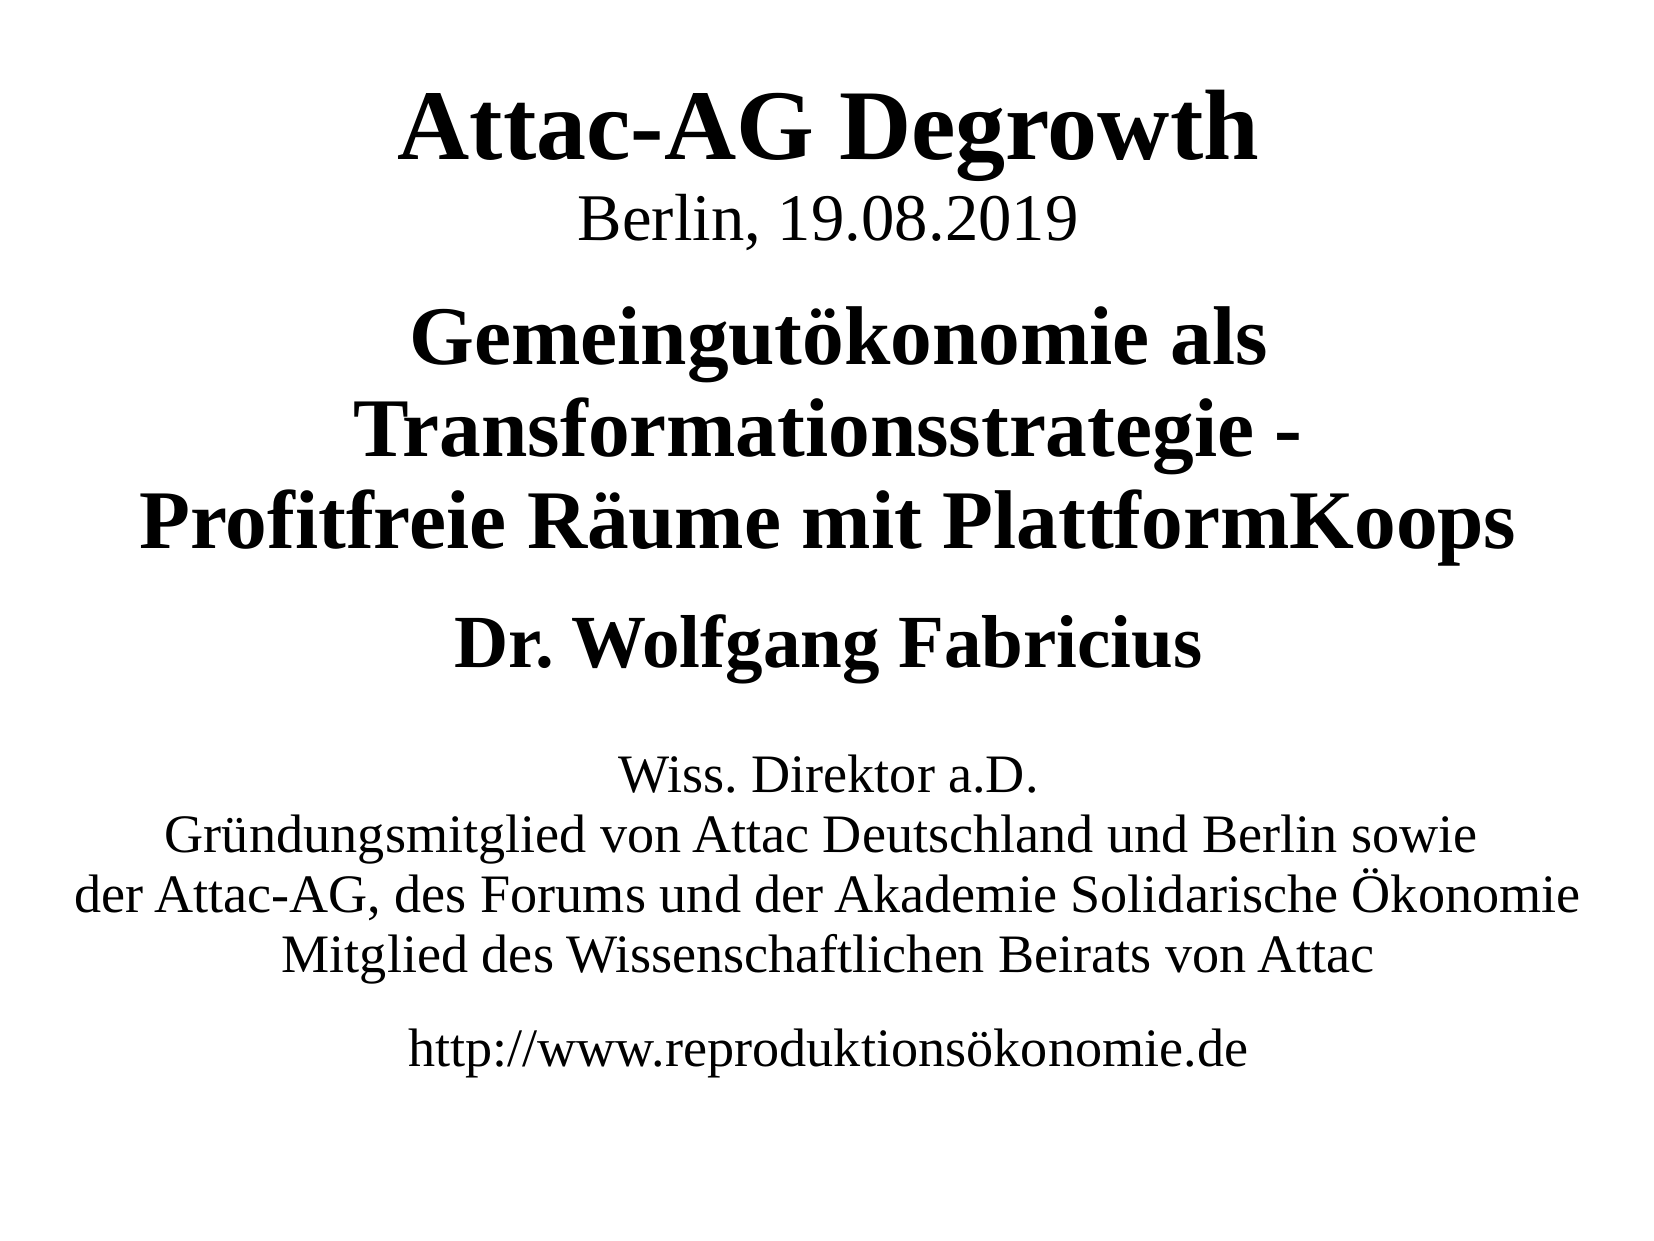

Attac-AG Degrowth
Berlin, 19.08.2019
 Gemeingutökonomie als Transformationsstrategie -
Profitfreie Räume mit PlattformKoops
Dr. Wolfgang Fabricius
Wiss. Direktor a.D.
Gründungsmitglied von Attac Deutschland und Berlin sowie
der Attac-AG, des Forums und der Akademie Solidarische Ökonomie
Mitglied des Wissenschaftlichen Beirats von Attac
http://www.reproduktionsökonomie.de